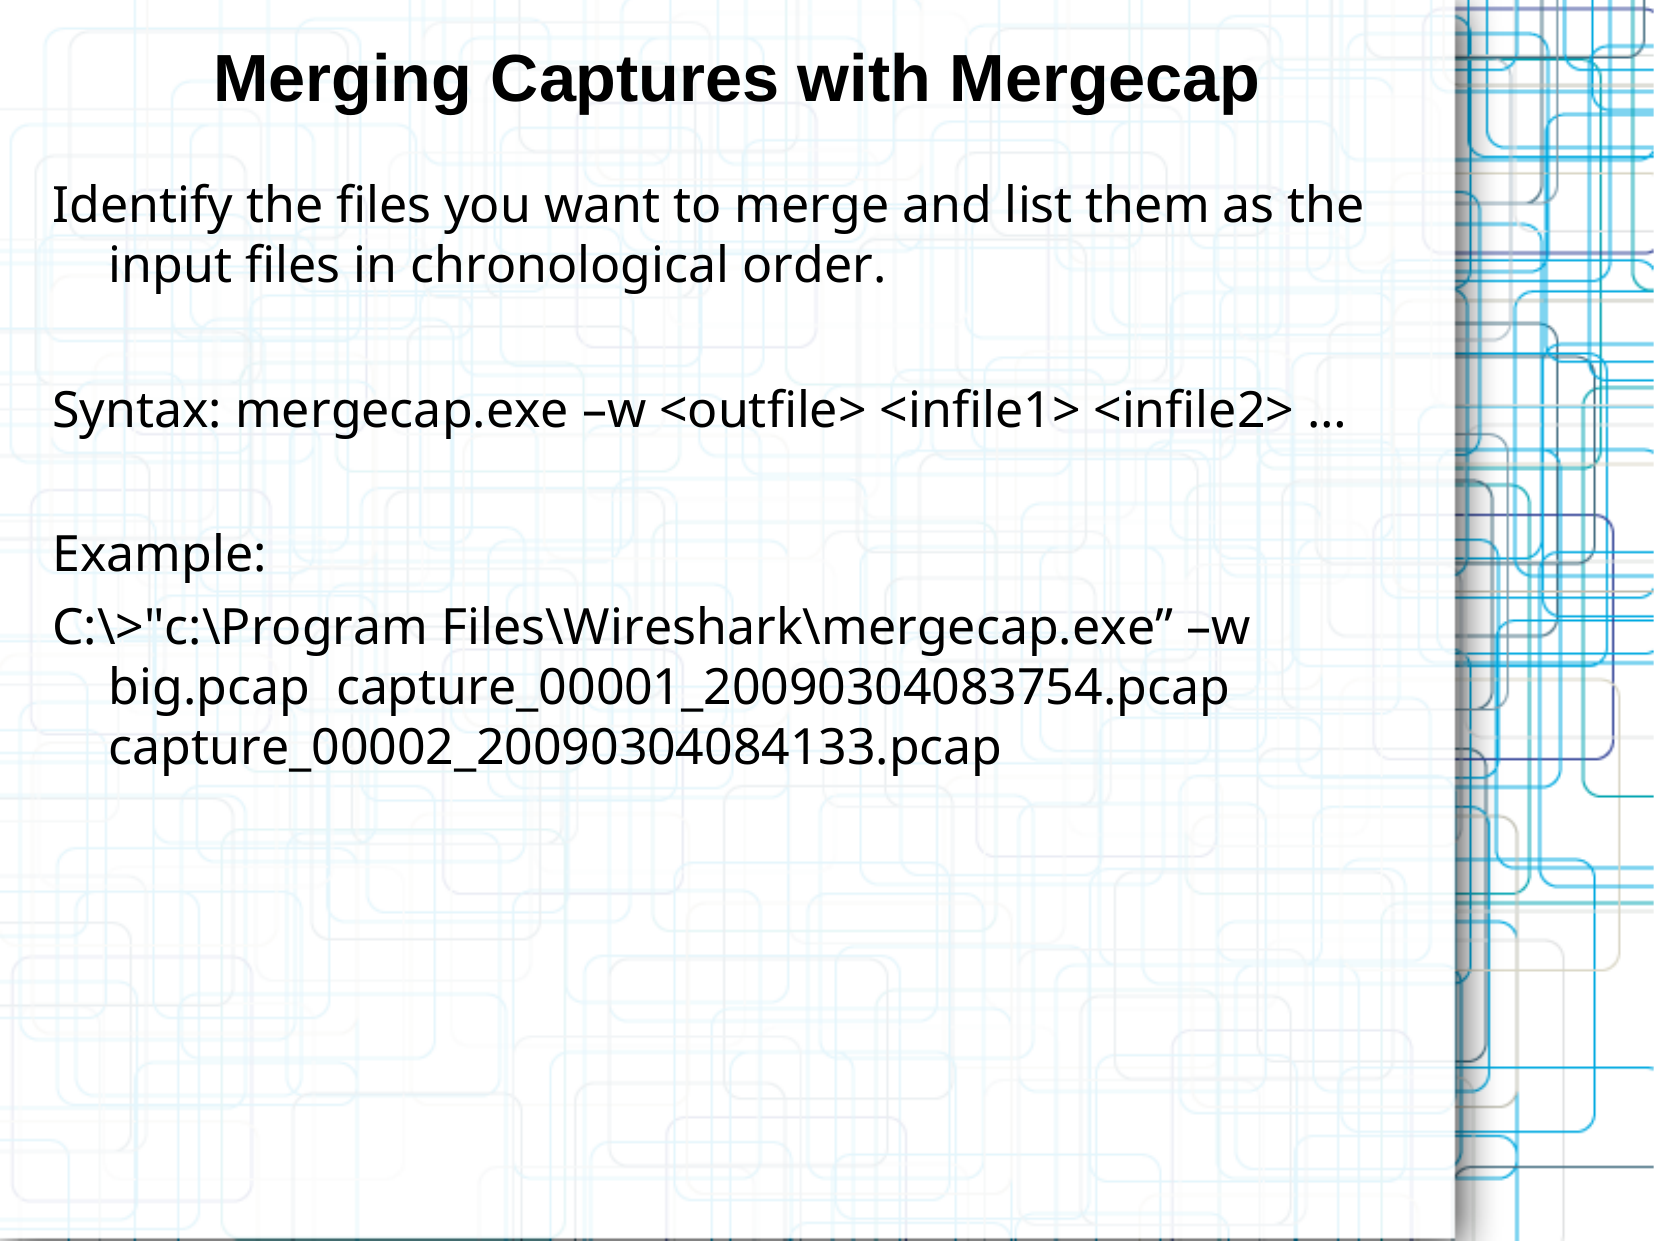

# Merging Captures with Mergecap
Identify the files you want to merge and list them as the input files in chronological order.
Syntax: mergecap.exe –w <outfile> <infile1> <infile2> …
Example:
C:\>"c:\Program Files\Wireshark\mergecap.exe” –w big.pcap capture_00001_20090304083754.pcap capture_00002_20090304084133.pcap